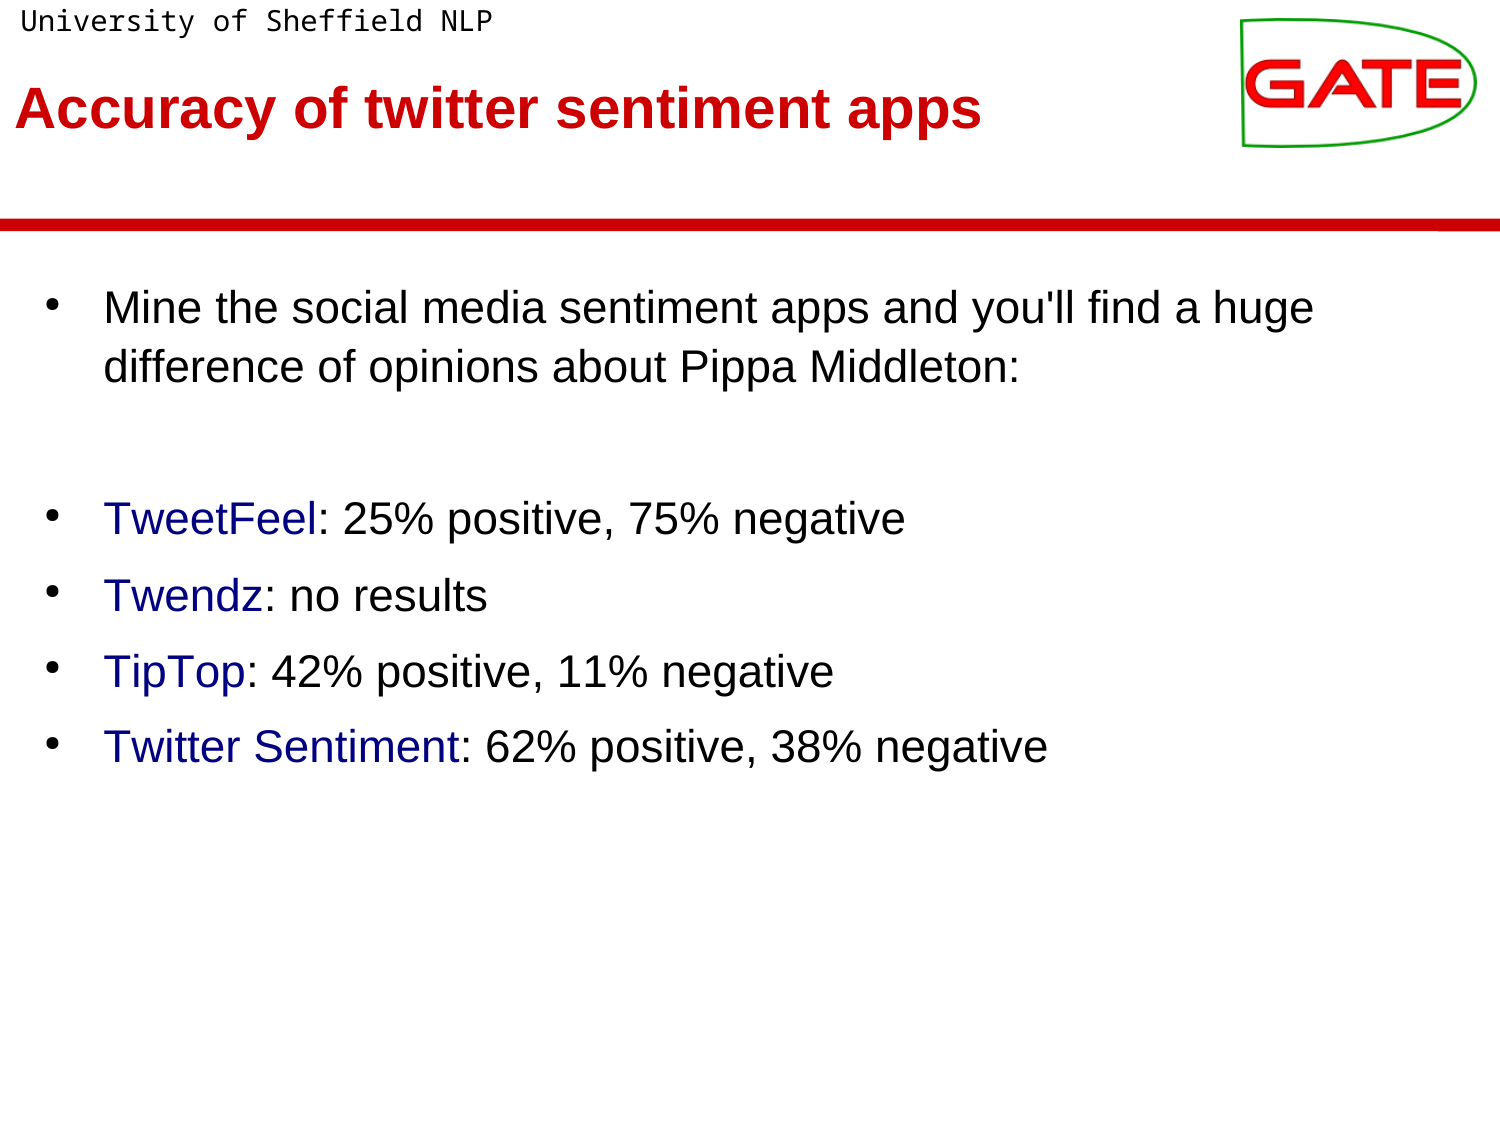

# Accuracy of twitter sentiment apps
Mine the social media sentiment apps and you'll find a huge difference of opinions about Pippa Middleton:
TweetFeel: 25% positive, 75% negative
Twendz: no results
TipTop: 42% positive, 11% negative
Twitter Sentiment: 62% positive, 38% negative